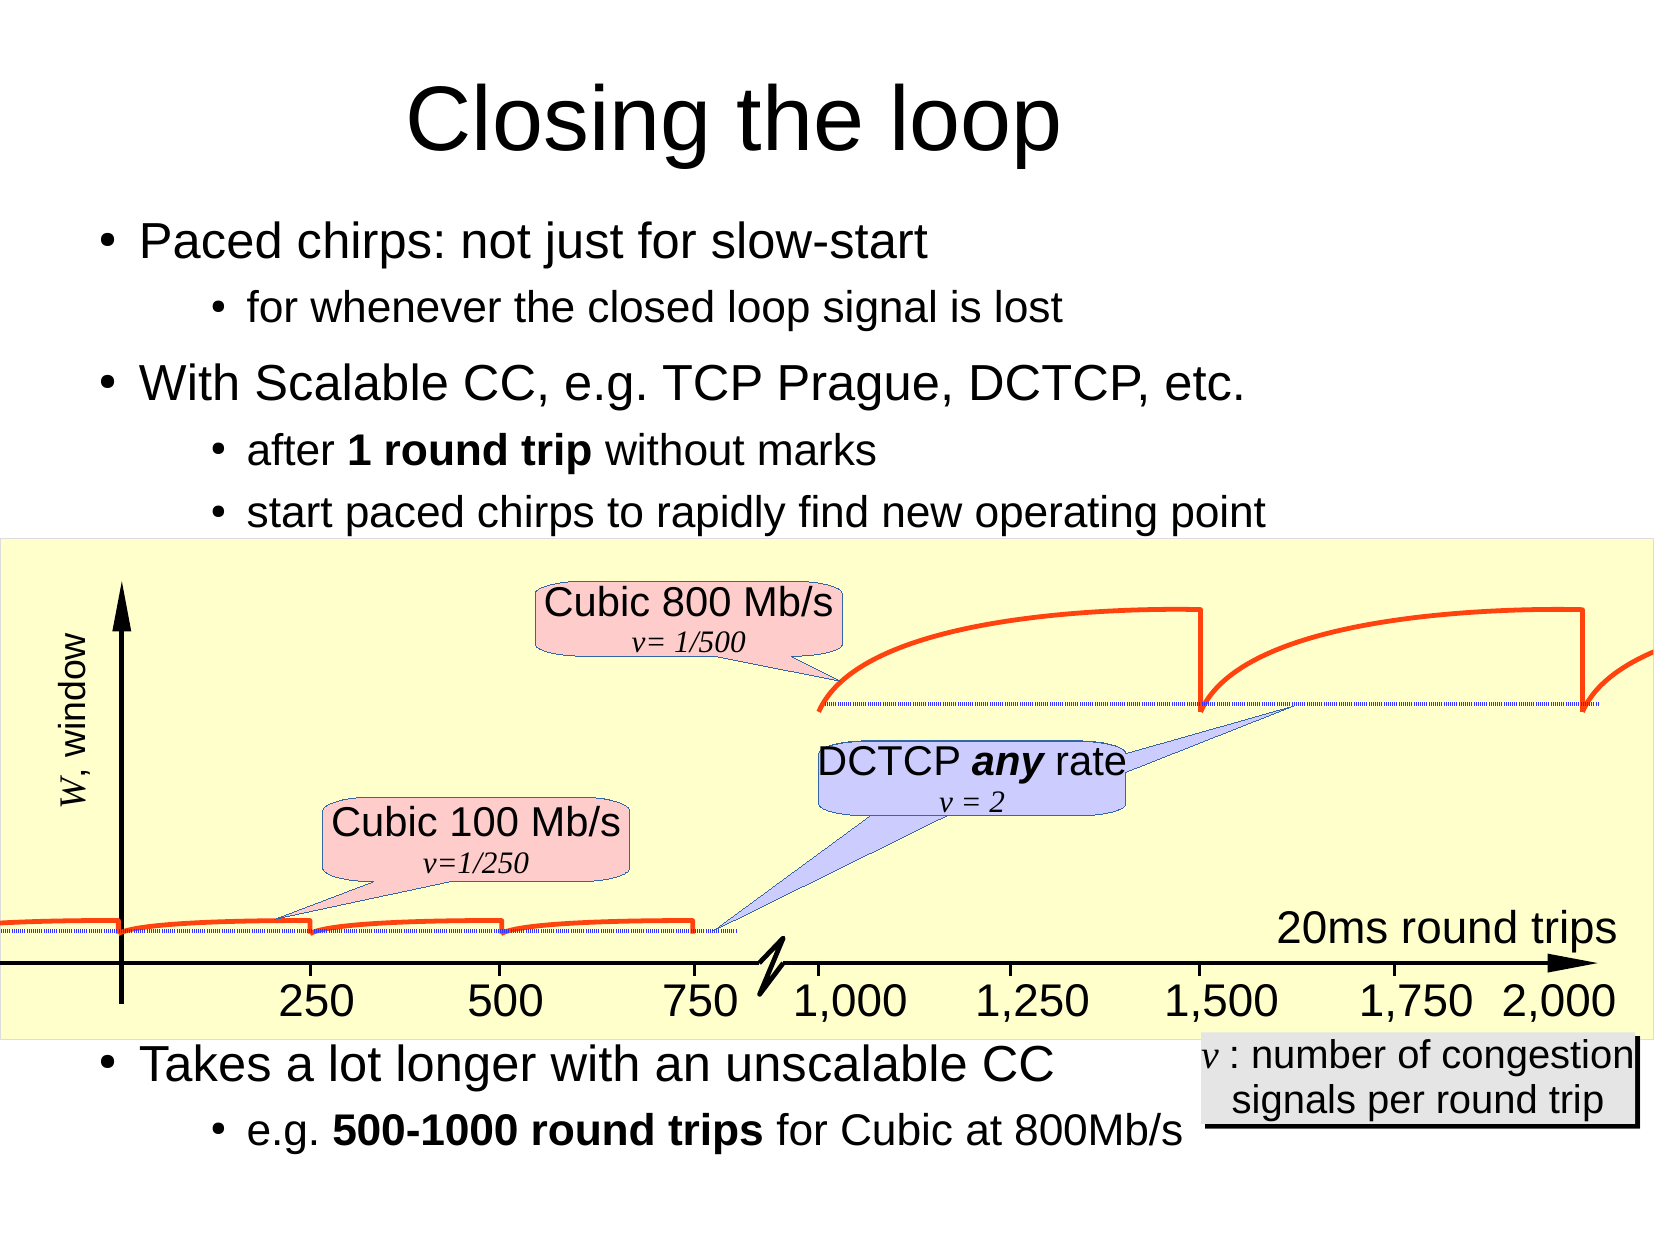

# Closing the loop
Paced chirps: not just for slow-start
for whenever the closed loop signal is lost
With Scalable CC, e.g. TCP Prague, DCTCP, etc.
after 1 round trip without marks
start paced chirps to rapidly find new operating point
Takes a lot longer with an unscalable CC
e.g. 500-1000 round trips for Cubic at 800Mb/s
Cubic 800 Mb/s
v= 1/500
W, window
DCTCP any rate:
v = 2
DCTCP any rate
v = 2
Cubic 100 Mb/s
v=1/250
20ms round trips
250
500
750
1,000
1,250
1,500
1,750
2,000
v : number of congestion signals per round trip